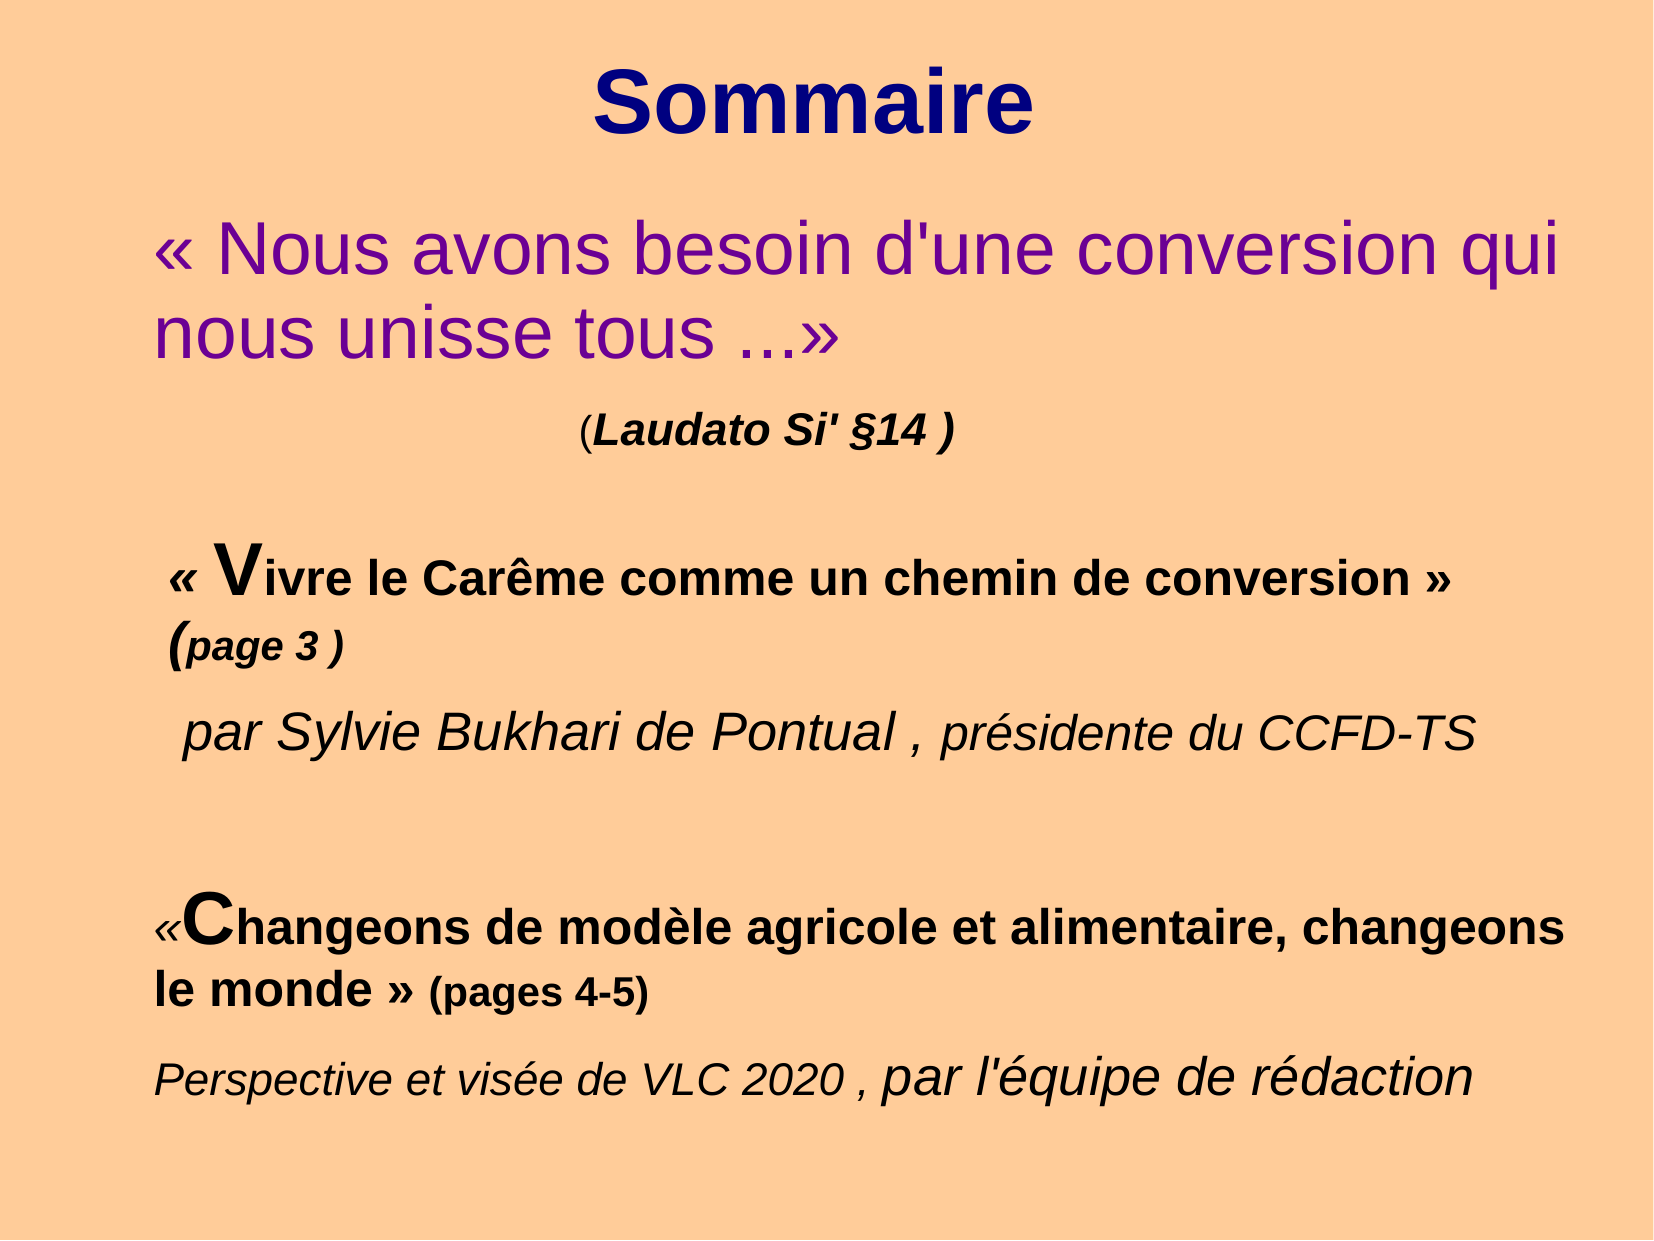

# Sommaire
« Nous avons besoin d'une conversion qui nous unisse tous ...»
(Laudato Si' §14 )
 « Vivre le Carême comme un chemin de conversion » (page 3 )
 par Sylvie Bukhari de Pontual , présidente du CCFD-TS
«Changeons de modèle agricole et alimentaire, changeons le monde » (pages 4-5)
Perspective et visée de VLC 2020 , par l'équipe de rédaction